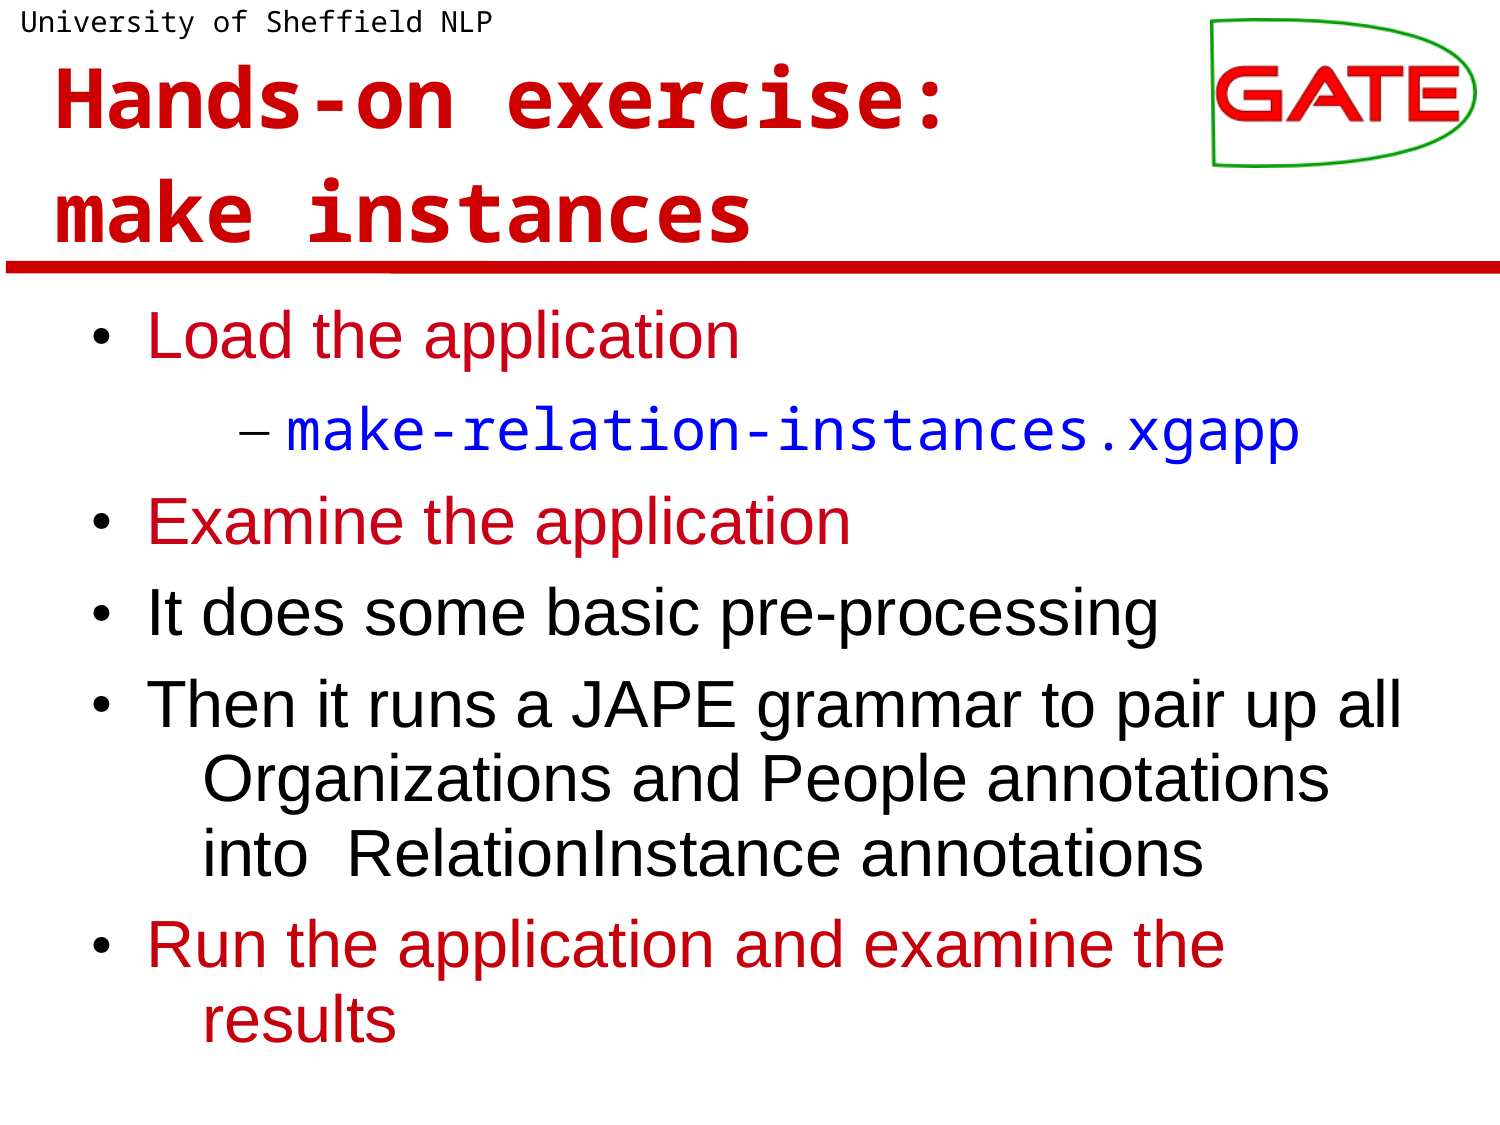

# Hands-on exercise: make instances
Load the application
make-relation-instances.xgapp
Examine the application
It does some basic pre-processing
Then it runs a JAPE grammar to pair up all Organizations and People annotations into RelationInstance annotations
Run the application and examine the results